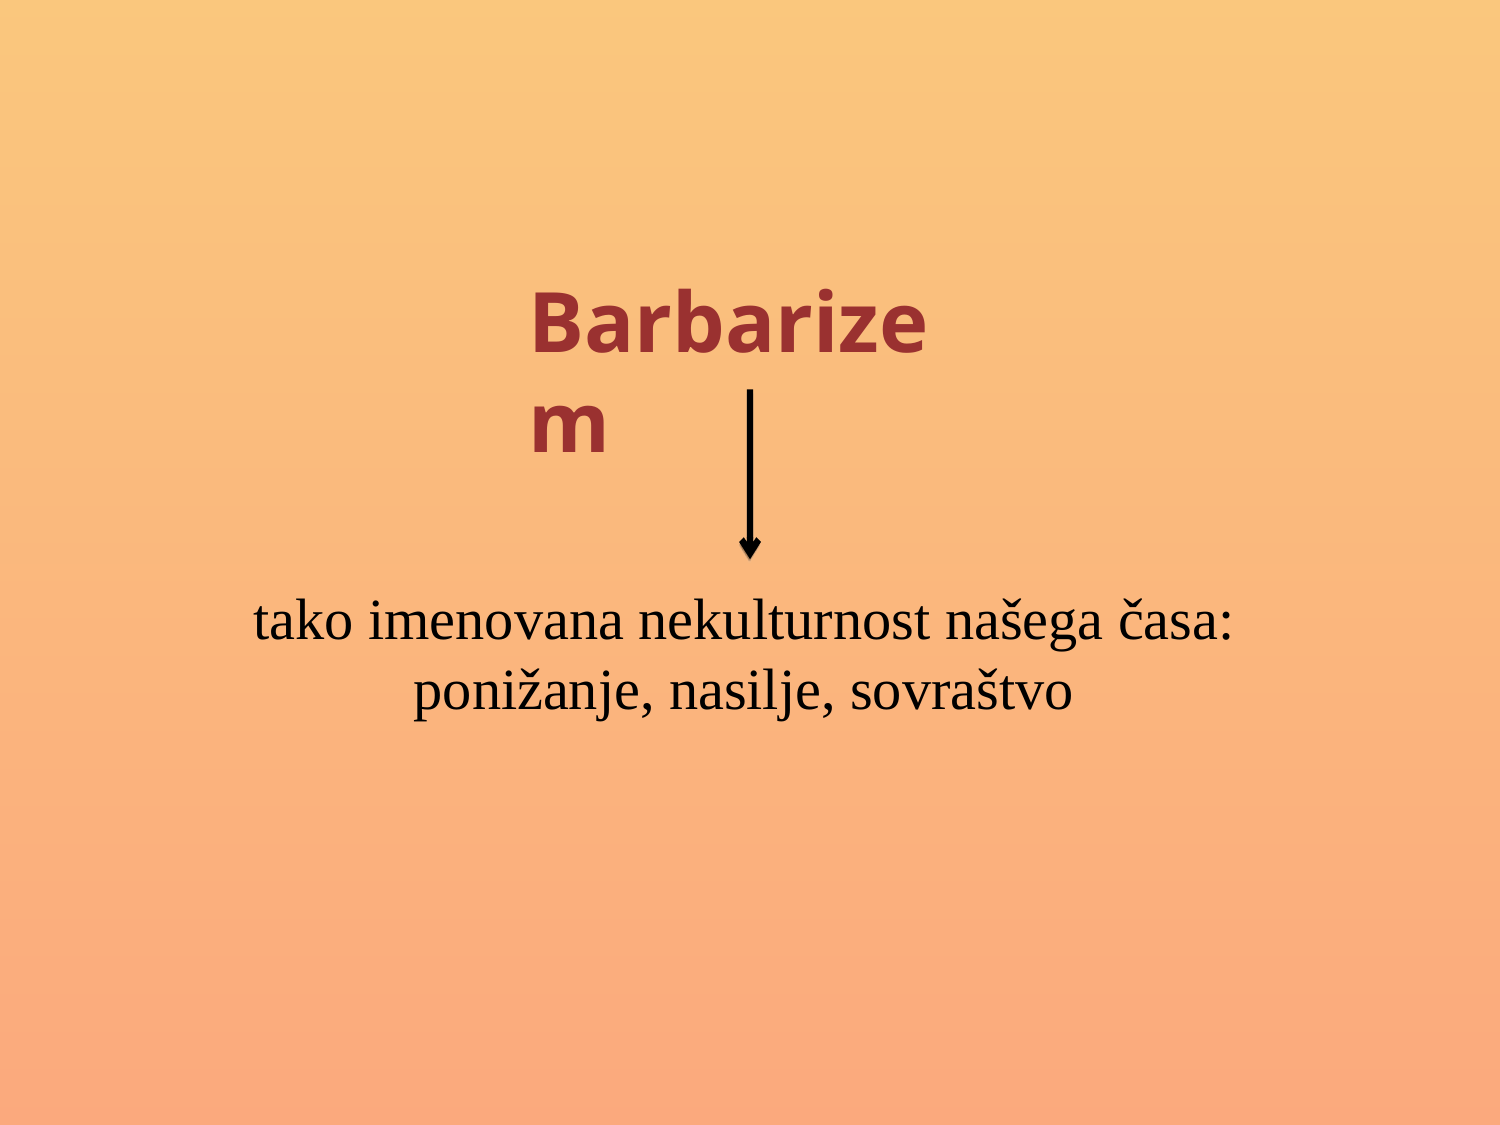

#
Barbarizem
tako imenovana nekulturnost našega časa: ponižanje, nasilje, sovraštvo